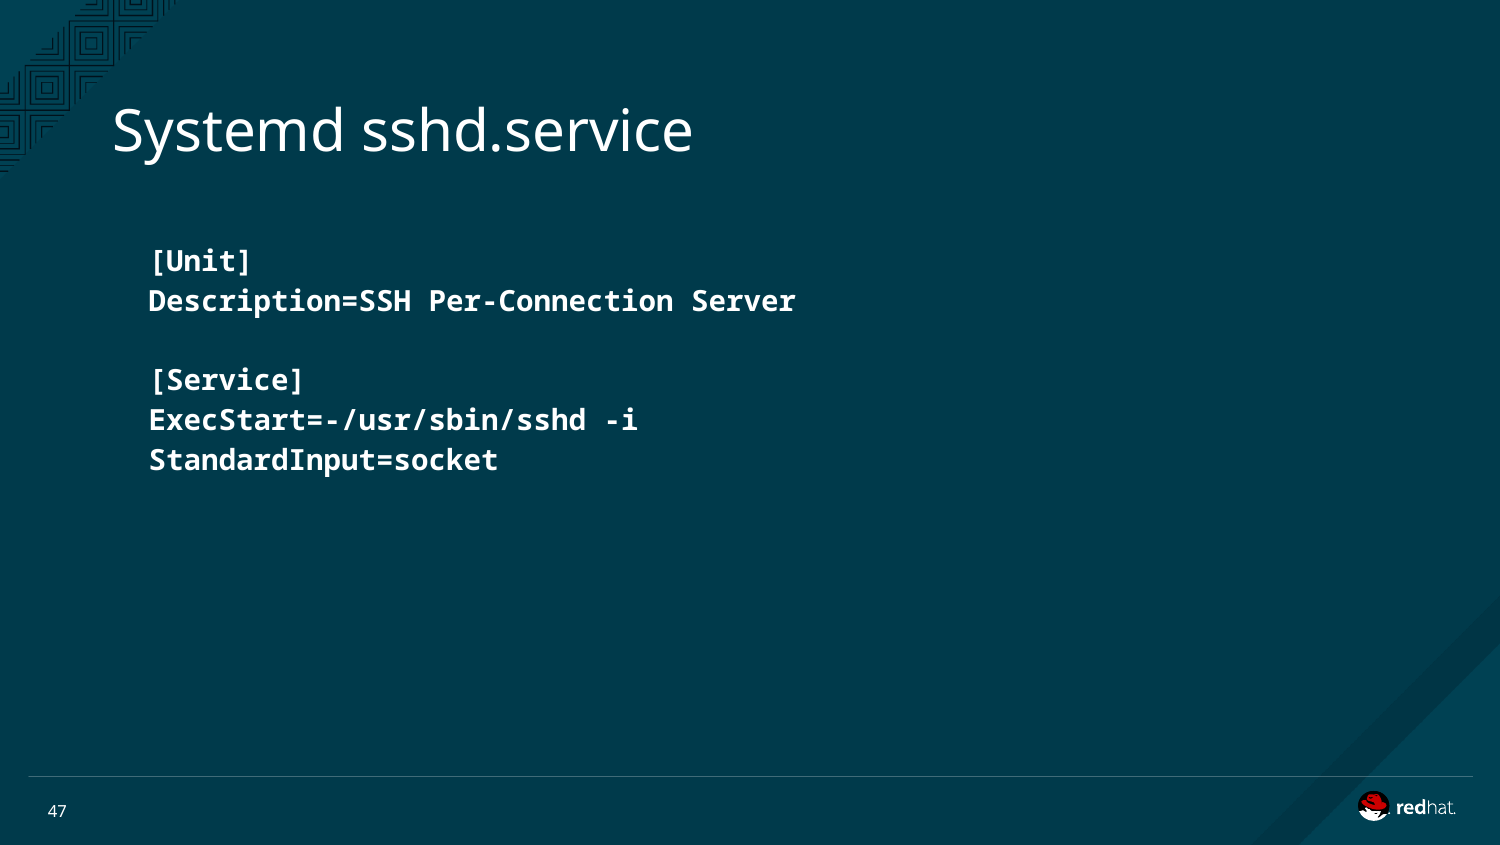

# Systemd sshd.service
[Unit]
Description=SSH Per-Connection Server
[Service]
ExecStart=-/usr/sbin/sshd -i
StandardInput=socket
47